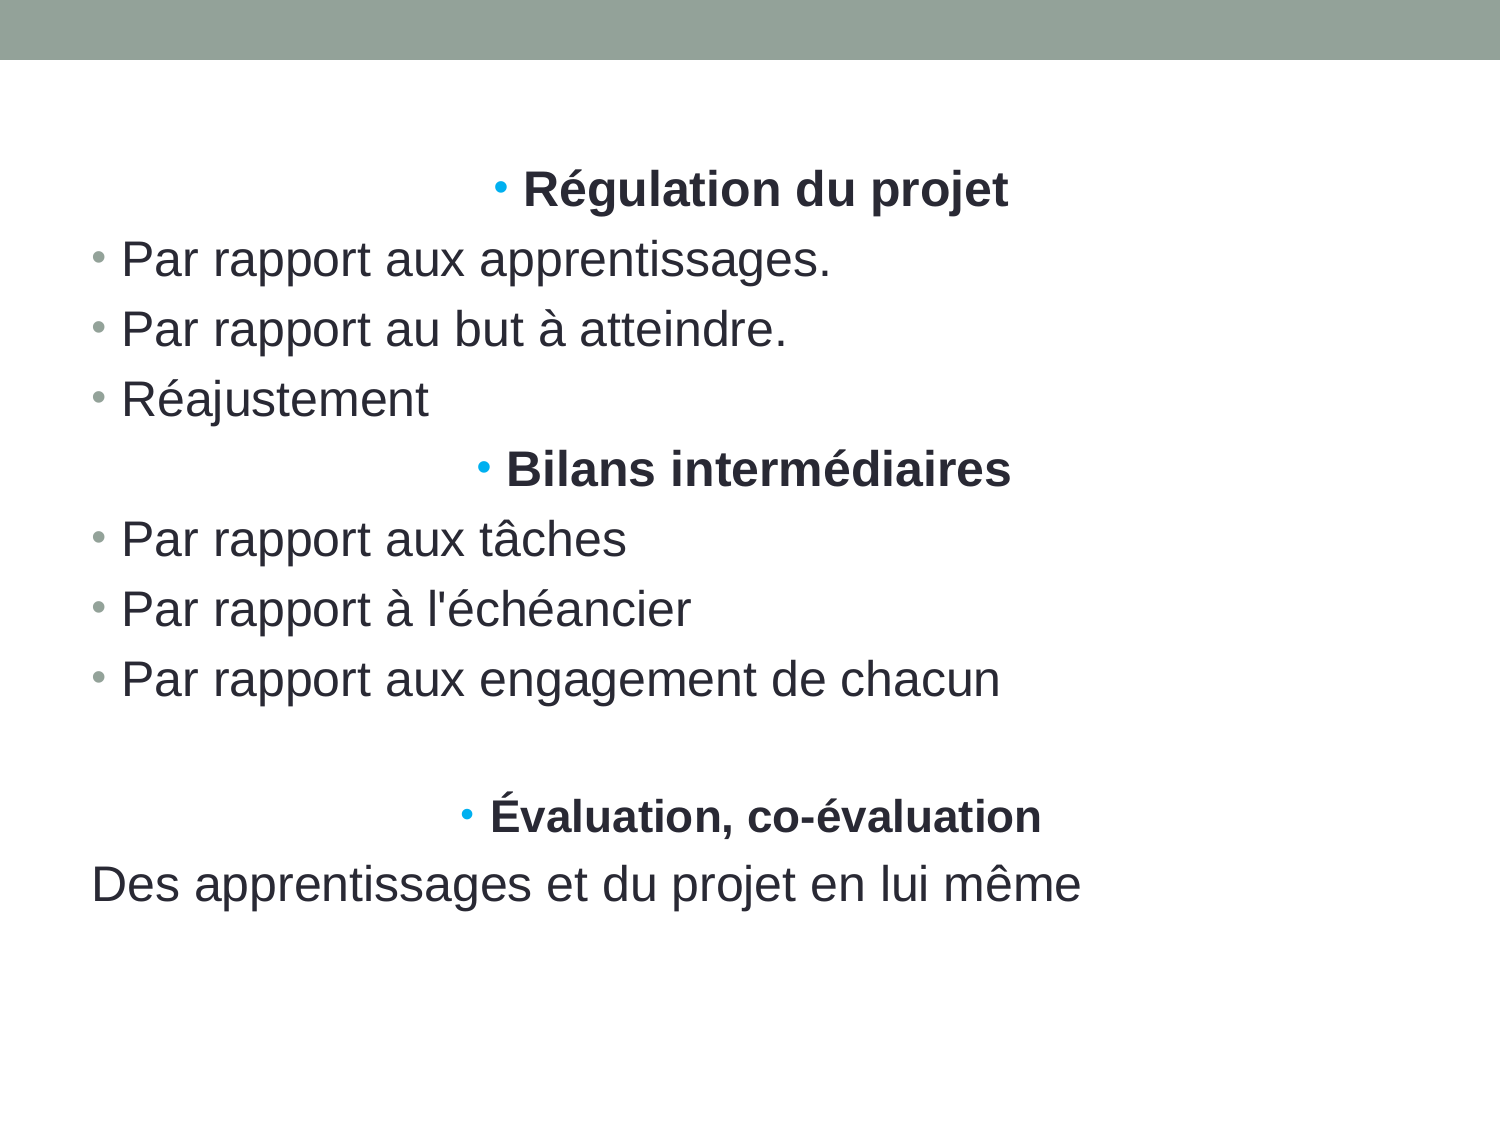

# Régulation du projet
Par rapport aux apprentissages.
Par rapport au but à atteindre.
Réajustement
Bilans intermédiaires
Par rapport aux tâches
Par rapport à l'échéancier
Par rapport aux engagement de chacun
Évaluation, co-évaluation
Des apprentissages et du projet en lui même